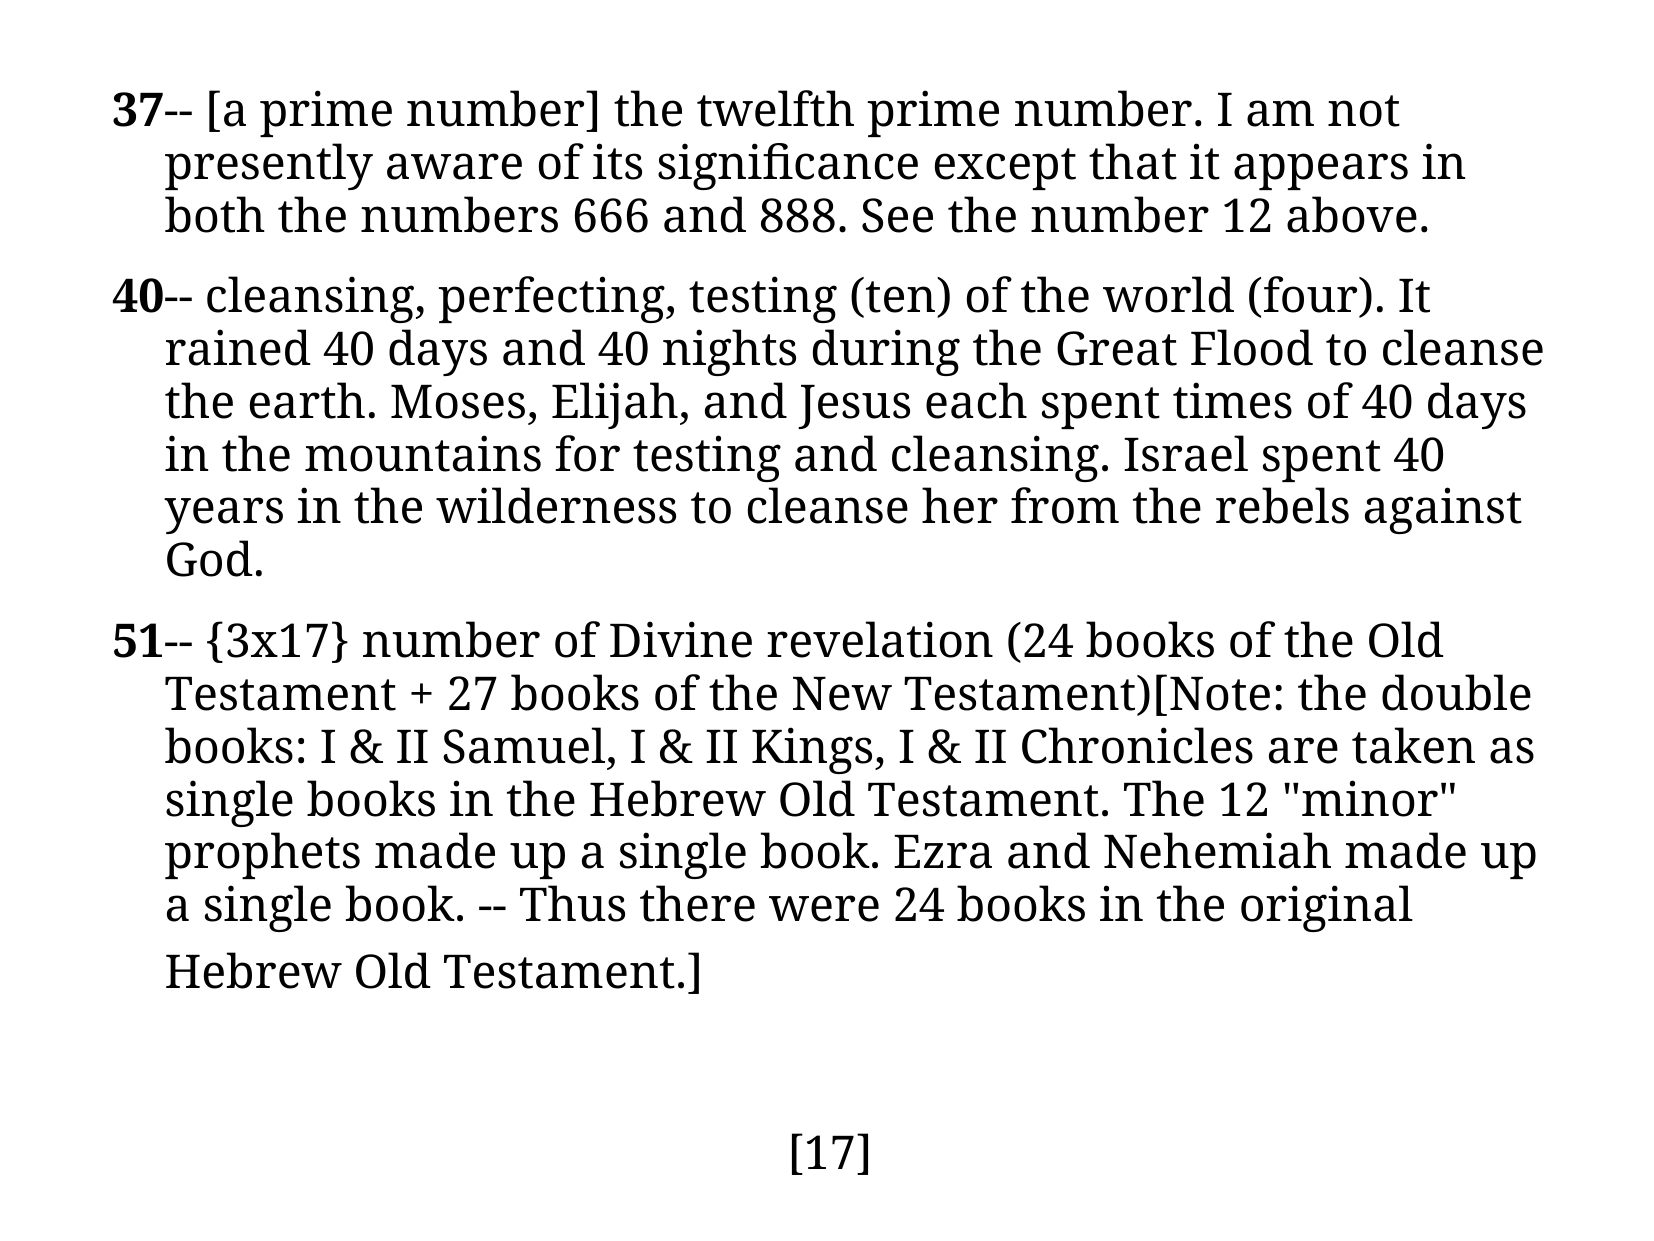

# 37-- [a prime number] the twelfth prime number. I am not presently aware of its significance except that it appears in both the numbers 666 and 888. See the number 12 above.
40-- cleansing, perfecting, testing (ten) of the world (four). It rained 40 days and 40 nights during the Great Flood to cleanse the earth. Moses, Elijah, and Jesus each spent times of 40 days in the mountains for testing and cleansing. Israel spent 40 years in the wilderness to cleanse her from the rebels against God.
51-- {3x17} number of Divine revelation (24 books of the Old Testament + 27 books of the New Testament)[Note: the double books: I & II Samuel, I & II Kings, I & II Chronicles are taken as single books in the Hebrew Old Testament. The 12 "minor" prophets made up a single book. Ezra and Nehemiah made up a single book. -- Thus there were 24 books in the original Hebrew Old Testament.]
[17]